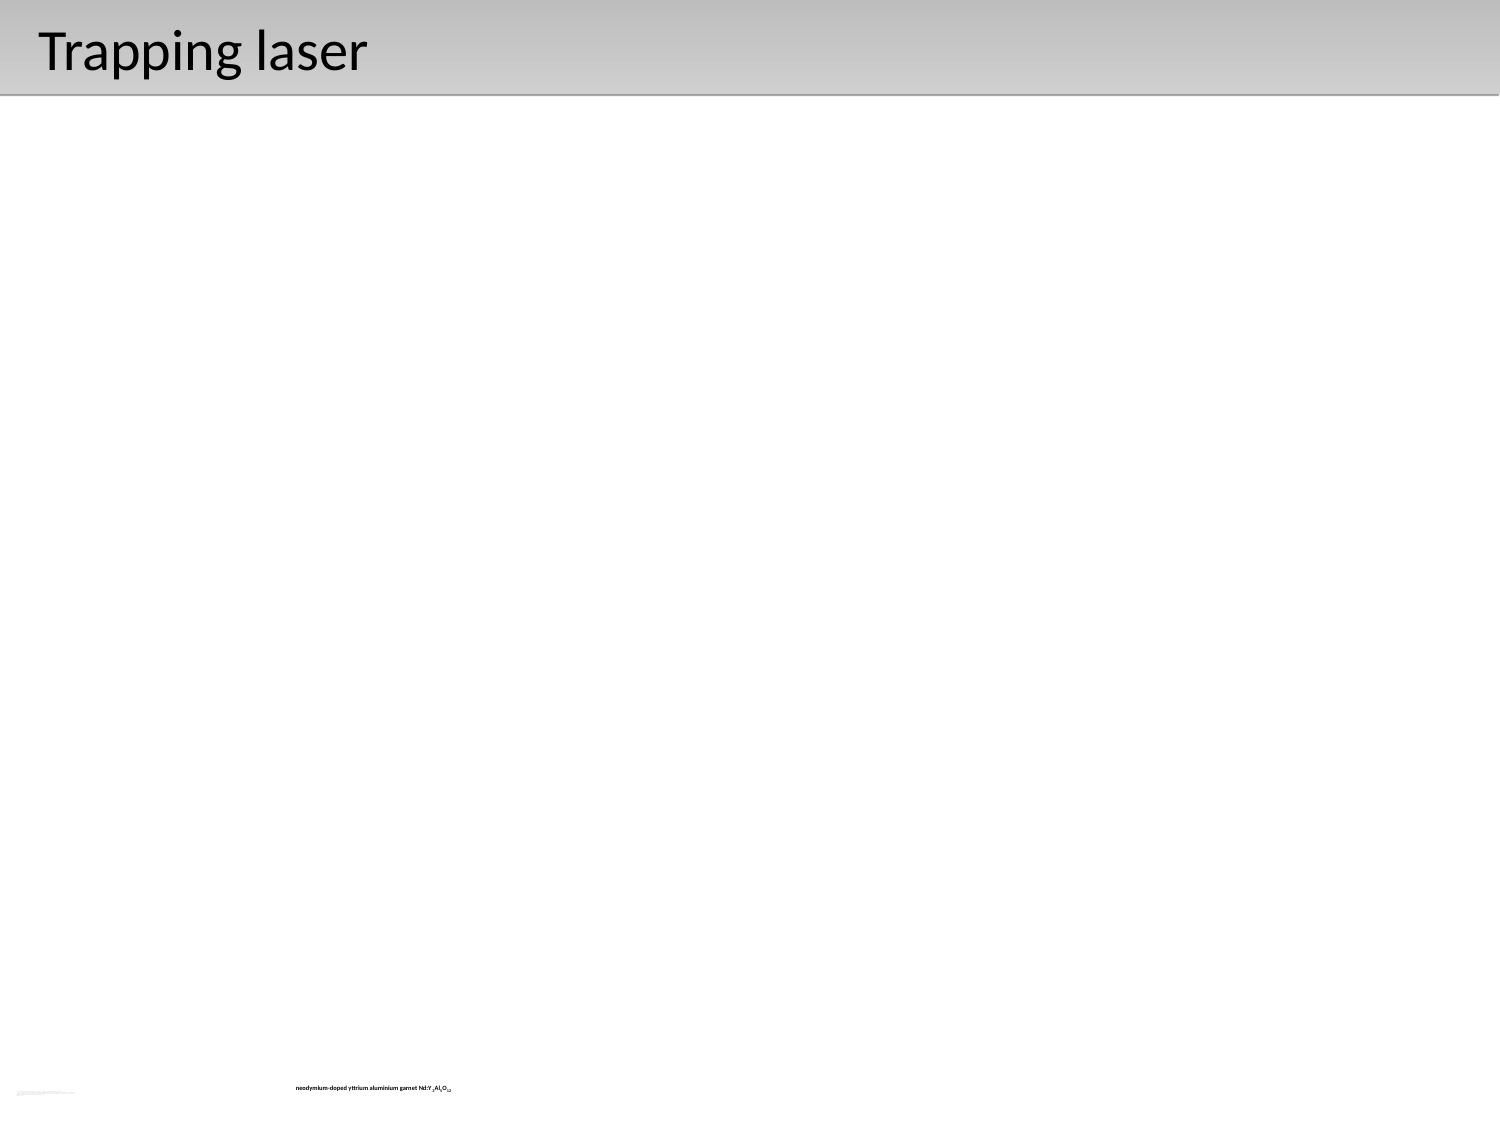

# Trapping laser
	Continuous-wave (CW) diode-pumped Nd:YAG laser (1064 nm) or its close relatives, Nd:YLF (1047 nm) and Nd:YVO4 (1064) nm). These represent the most economical choices to achieve the requisite power (1-10 W) and output stability.
	But other sources suitable for optical trapping exist. Recent years have seen the emergence of high intensity, single-mode diode lasers, available in the wavelength region from 700-1500 nm, with powers up to ~1 W. Diode lasers possess exceptional amplitude stability, and are more economical than Nd-based lasers.
`	 Another option is the CW Ti:sapphire laser, which affords continuous tuning through much of the near infrared region (700-1000 nm) along with high output power. However, it requires a separate pump source, typically suffers reduced amplitude stability, and is far-and-away more costly than the alternatives
	 For now, Nd-based lasers continue to dominate the optical trapping field, but sources at other wavelengths may represent more advantageous
choices for reducing photodamage
neodymium-doped yttrium aluminium garnet Nd:Y3Al5O12